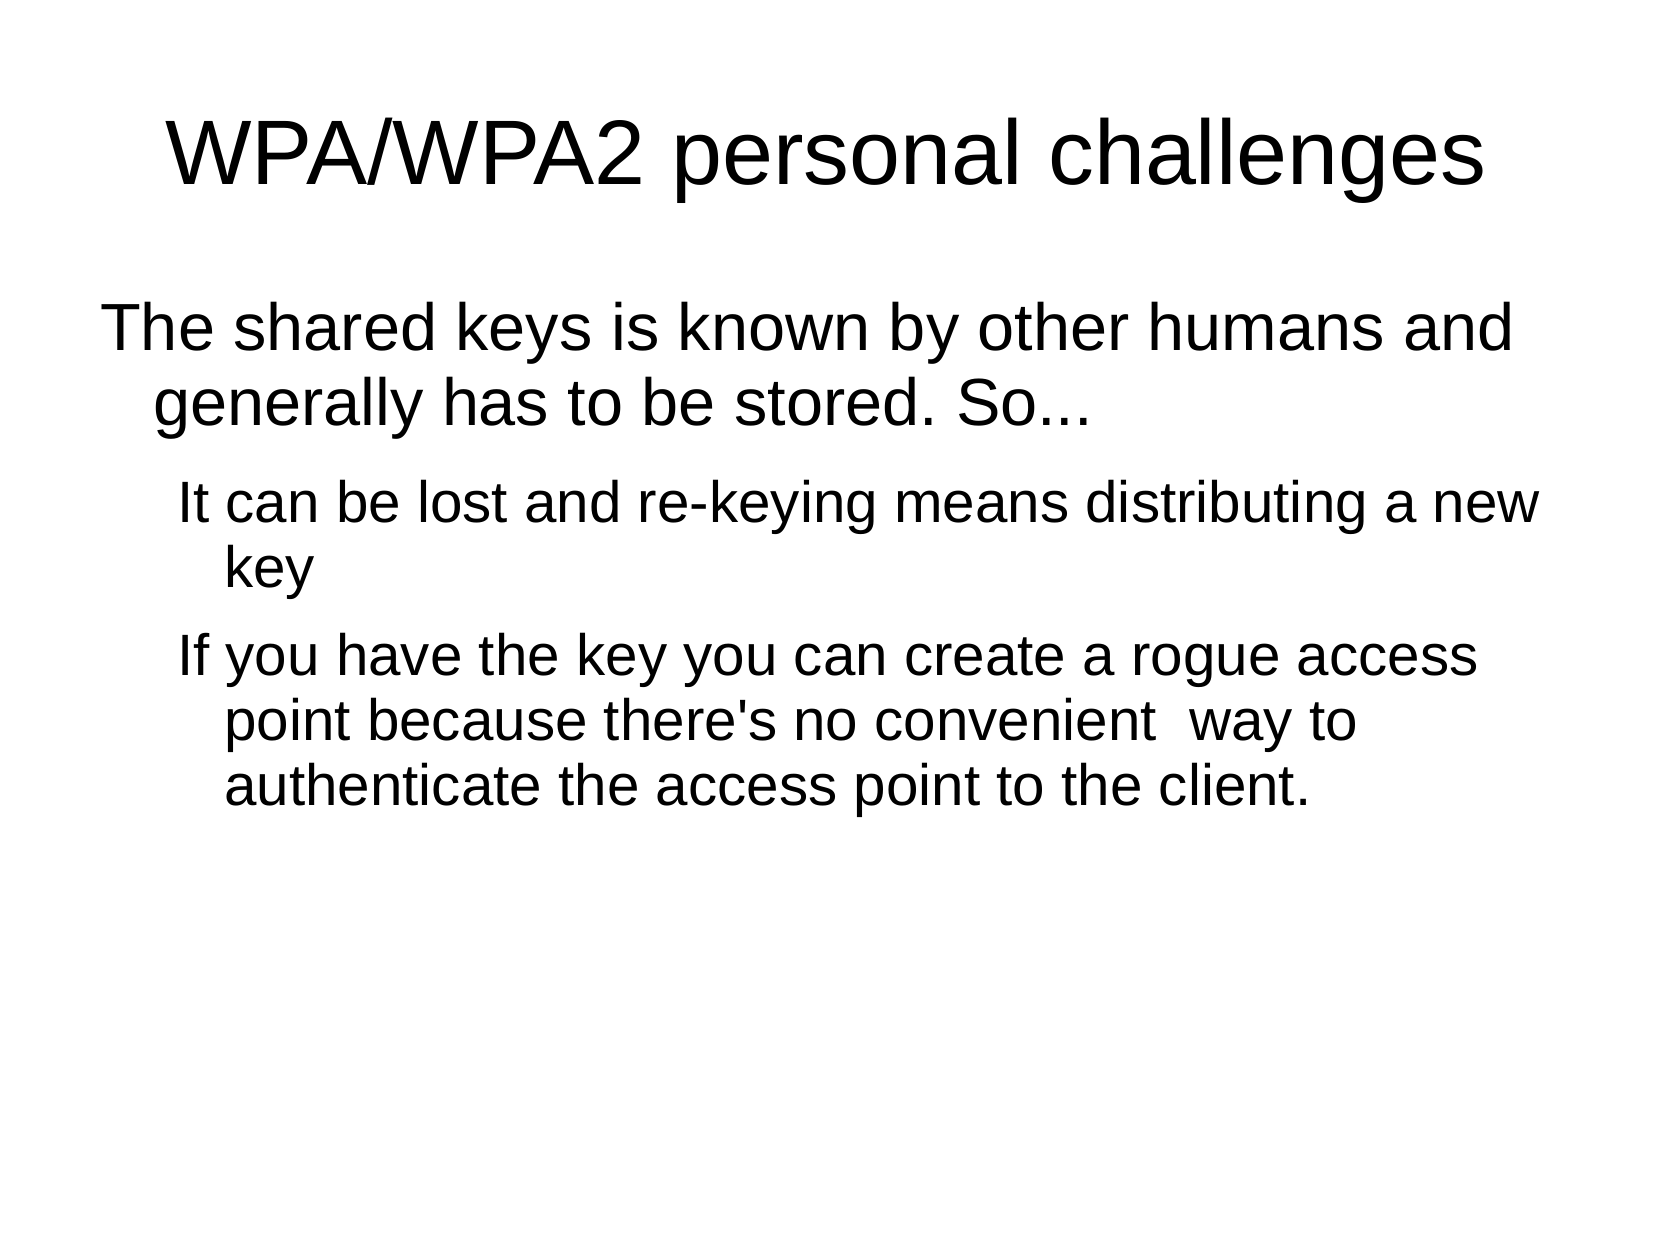

# WPA/WPA2 personal challenges
The shared keys is known by other humans and generally has to be stored. So...
It can be lost and re-keying means distributing a new key
If you have the key you can create a rogue access point because there's no convenient way to authenticate the access point to the client.